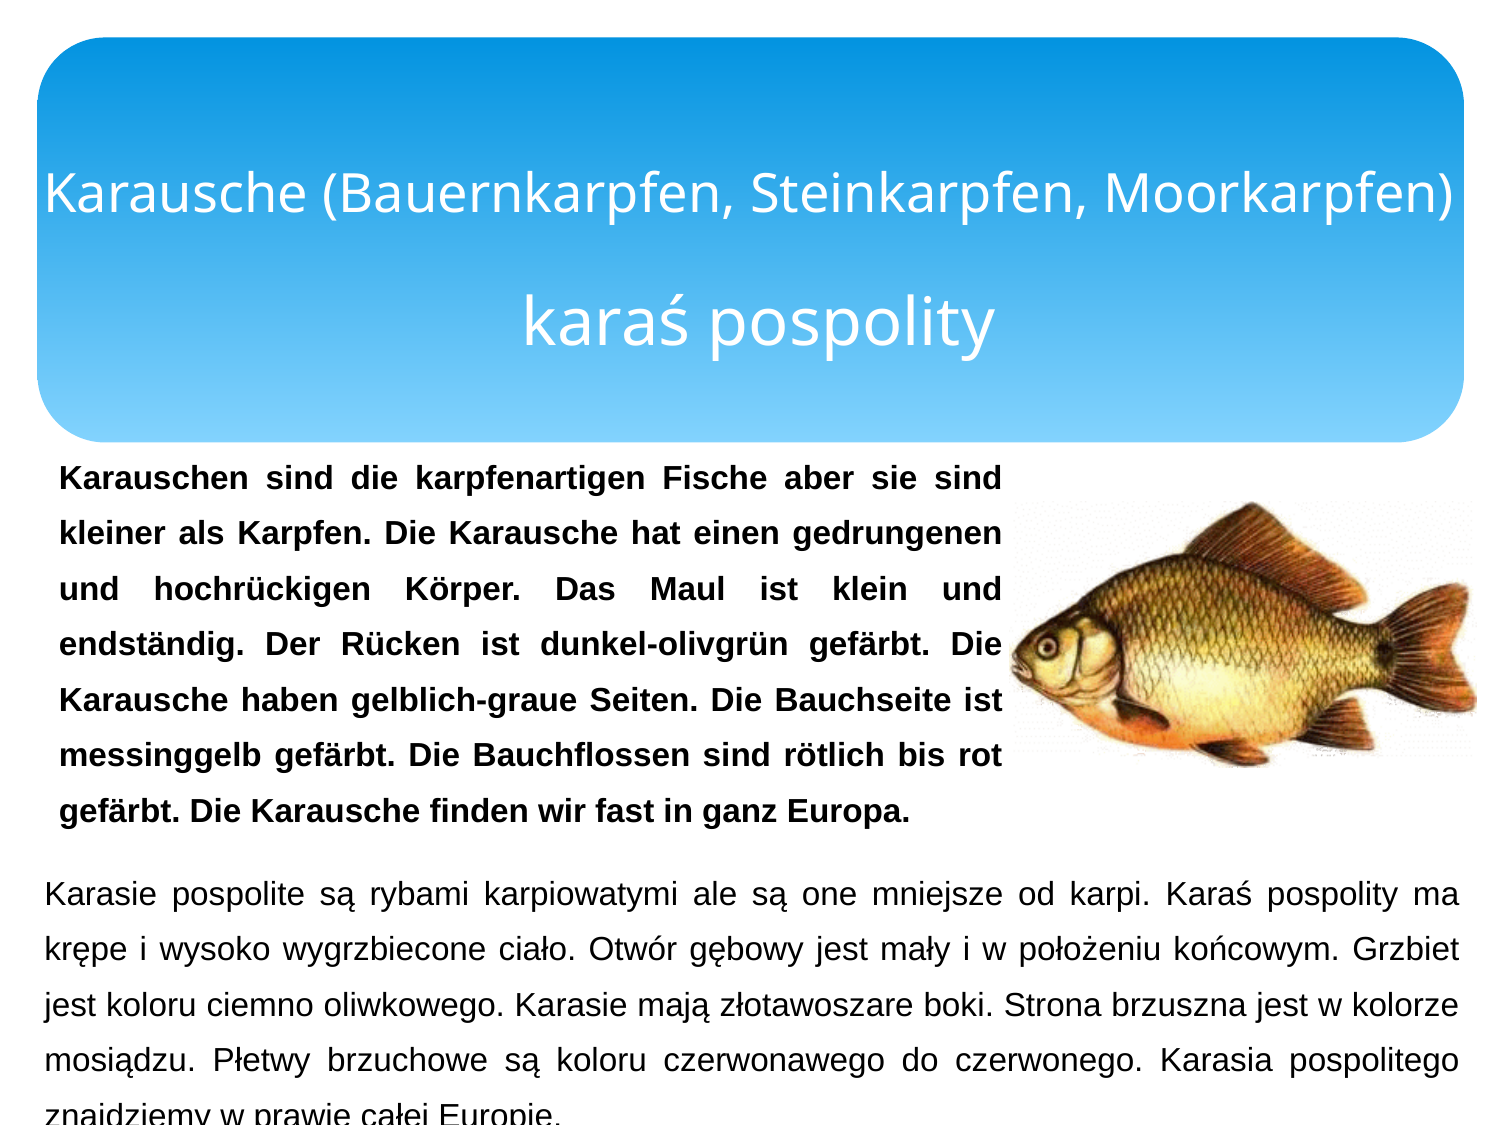

# Karausche (Bauernkarpfen, Steinkarpfen, Moorkarpfen) karaś pospolity
Karauschen sind die karpfenartigen Fische aber sie sind kleiner als Karpfen. Die Karausche hat einen gedrungenen und hochrückigen Körper. Das Maul ist klein und endständig. Der Rücken ist dunkel-olivgrün gefärbt. Die Karausche haben gelblich-graue Seiten. Die Bauchseite ist messinggelb gefärbt. Die Bauchflossen sind rötlich bis rot gefärbt. Die Karausche finden wir fast in ganz Europa.
Karasie pospolite są rybami karpiowatymi ale są one mniejsze od karpi. Karaś pospolity ma krępe i wysoko wygrzbiecone ciało. Otwór gębowy jest mały i w położeniu końcowym. Grzbiet jest koloru ciemno oliwkowego. Karasie mają złotawoszare boki. Strona brzuszna jest w kolorze mosiądzu. Płetwy brzuchowe są koloru czerwonawego do czerwonego. Karasia pospolitego znajdziemy w prawie całej Europie.